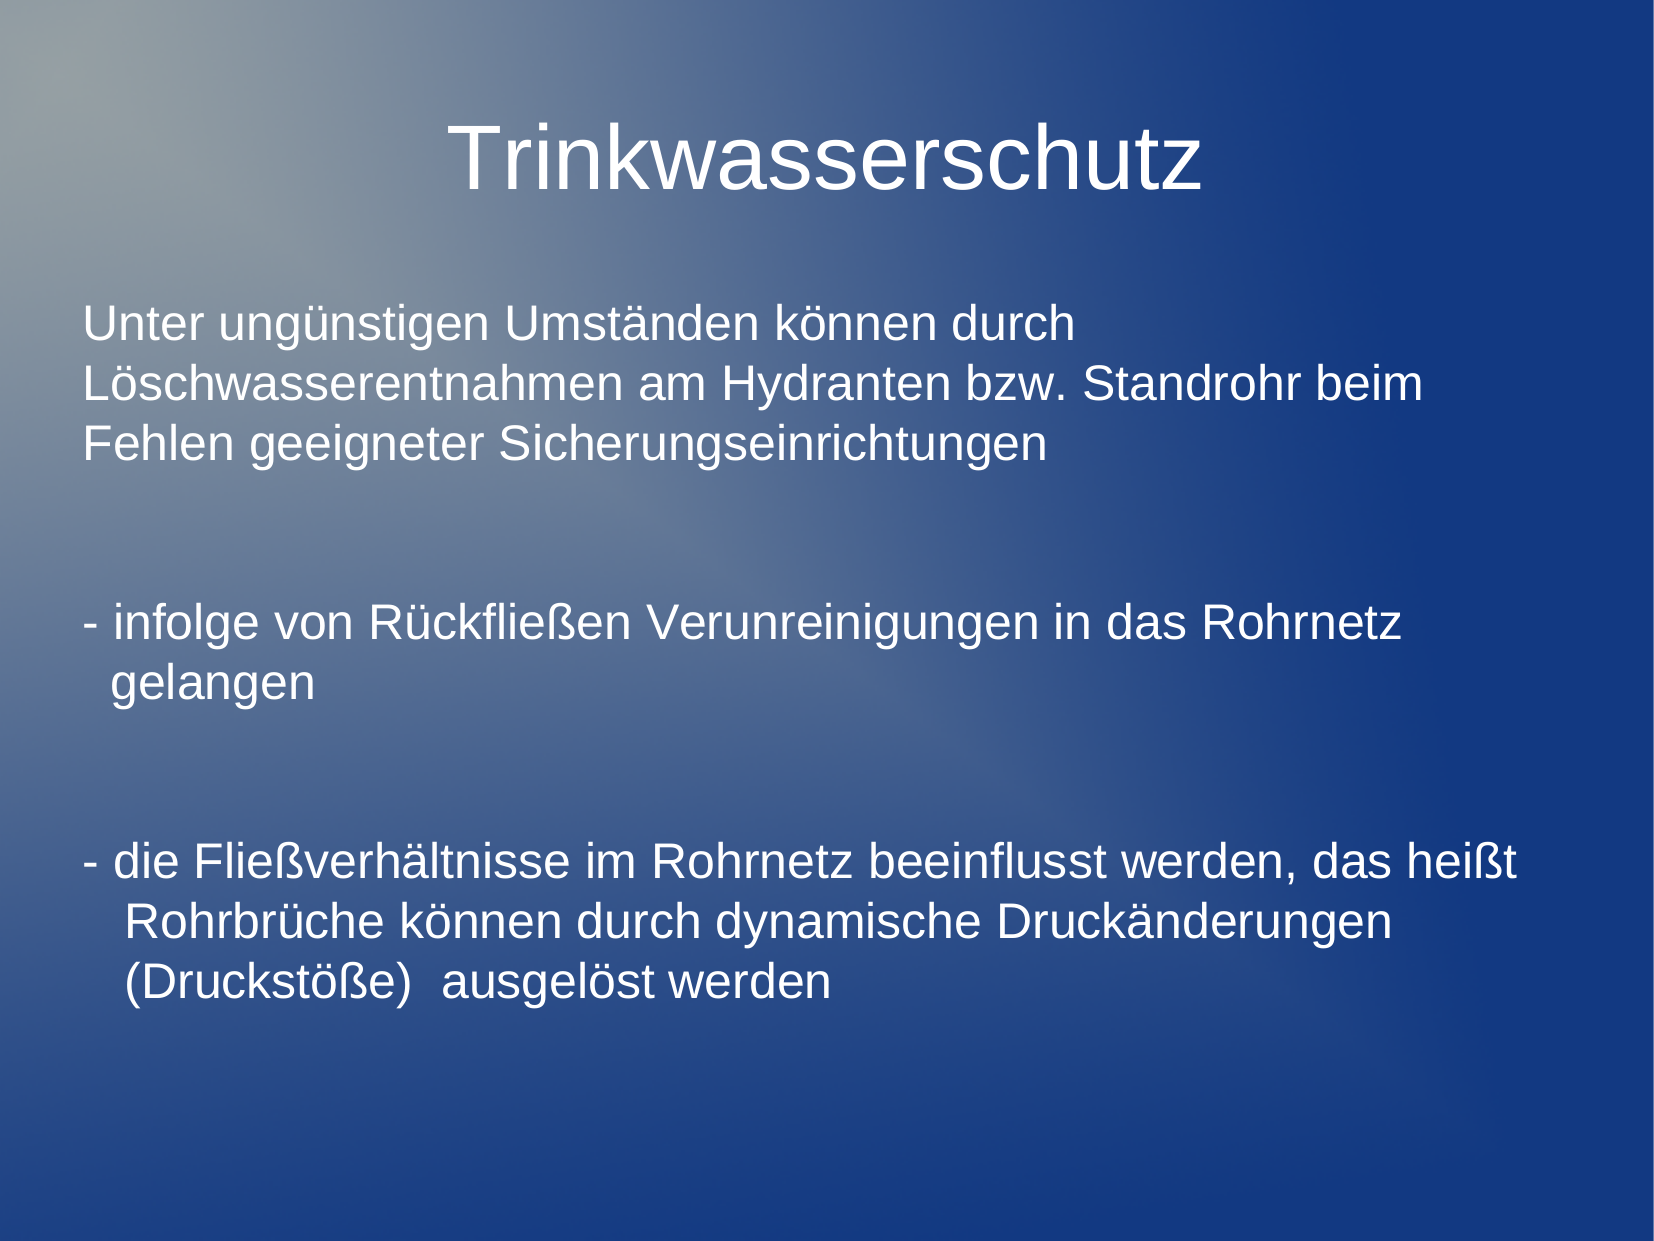

# Trinkwasserschutz
Unter ungünstigen Umständen können durch Löschwasserentnahmen am Hydranten bzw. Standrohr beim Fehlen geeigneter Sicherungseinrichtungen
- infolge von Rückfließen Verunreinigungen in das Rohrnetz gelangen
- die Fließverhältnisse im Rohrnetz beeinflusst werden, das heißt Rohrbrüche können durch dynamische Druckänderungen (Druckstöße) ausgelöst werden